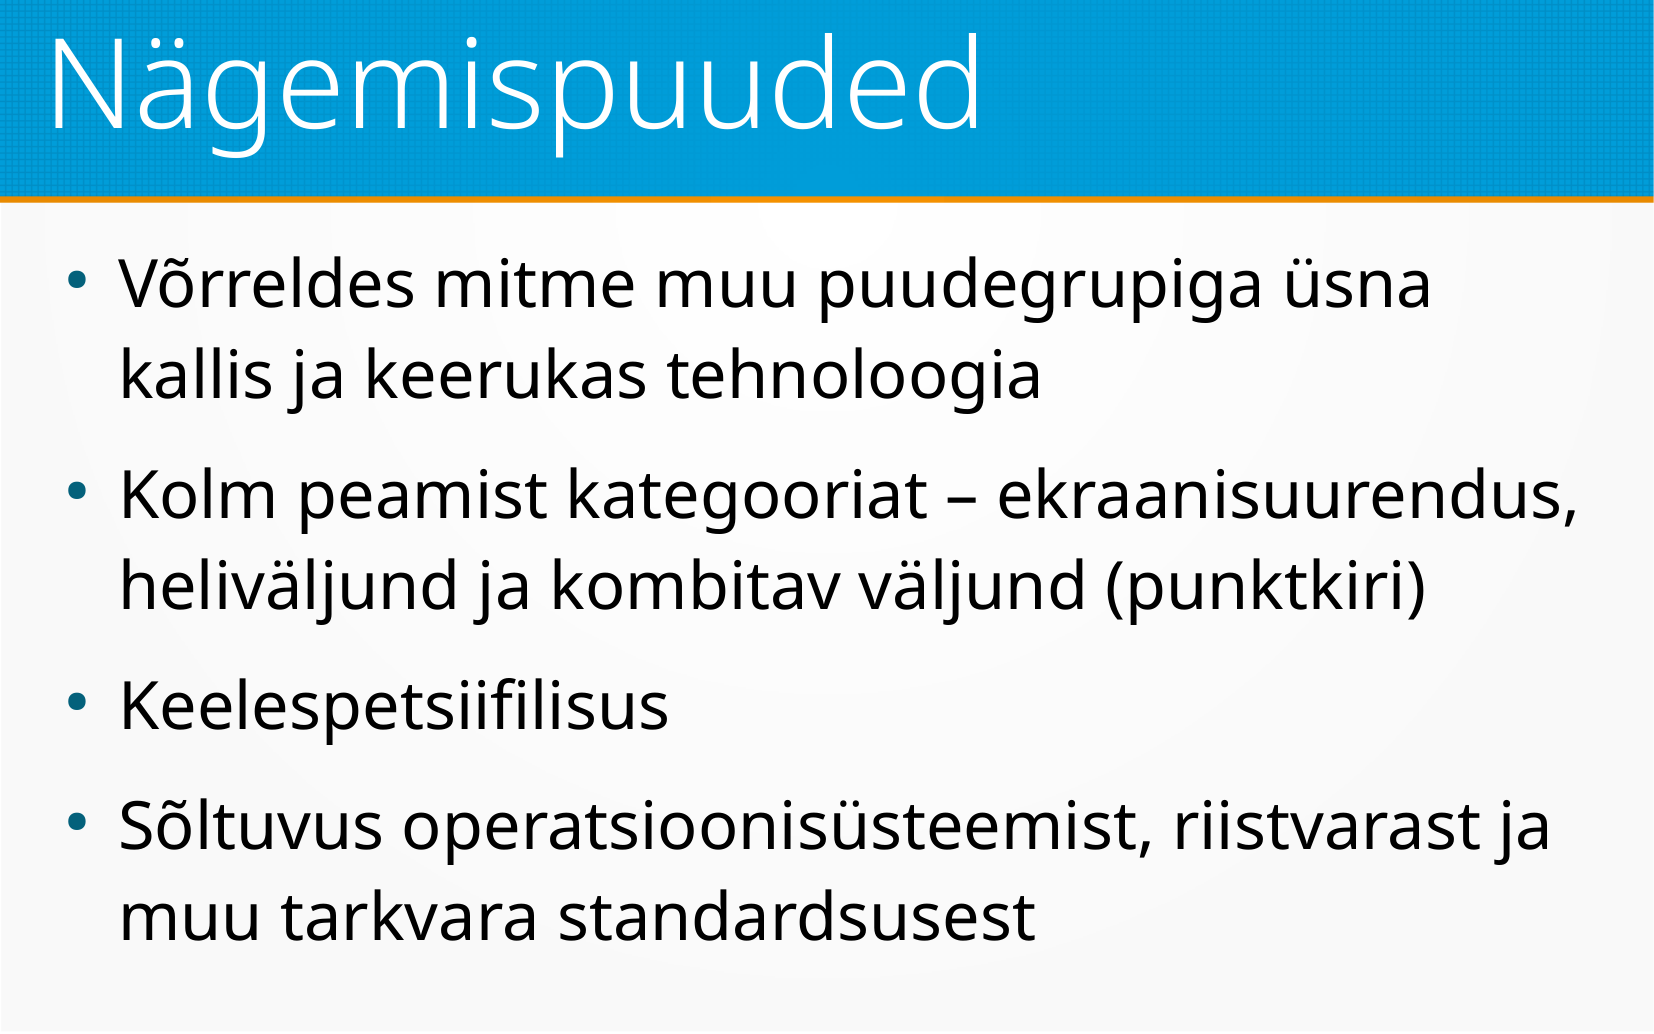

# Nägemispuuded
Võrreldes mitme muu puudegrupiga üsna kallis ja keerukas tehnoloogia
Kolm peamist kategooriat – ekraanisuurendus, heliväljund ja kombitav väljund (punktkiri)
Keelespetsiifilisus
Sõltuvus operatsioonisüsteemist, riistvarast ja muu tarkvara standardsusest